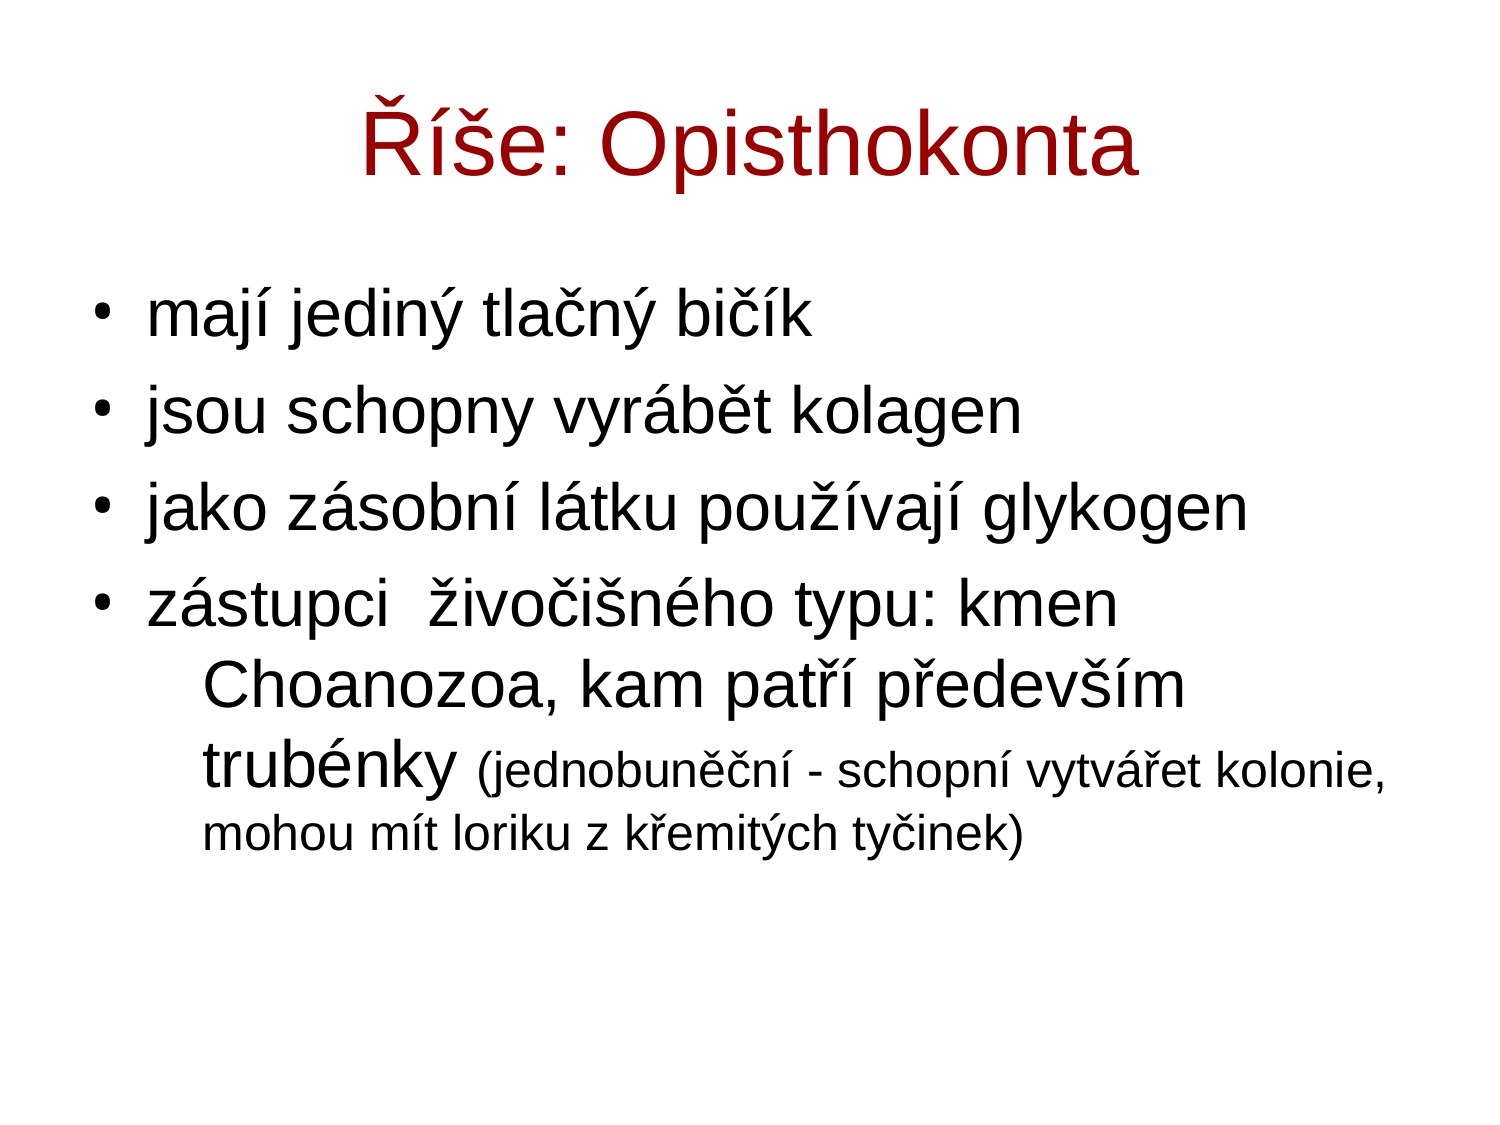

# Říše: Opisthokonta
mají jediný tlačný bičík
jsou schopny vyrábět kolagen
jako zásobní látku používají glykogen
zástupci živočišného typu: kmen Choanozoa, kam patří především trubénky (jednobuněční - schopní vytvářet kolonie, mohou mít loriku z křemitých tyčinek)